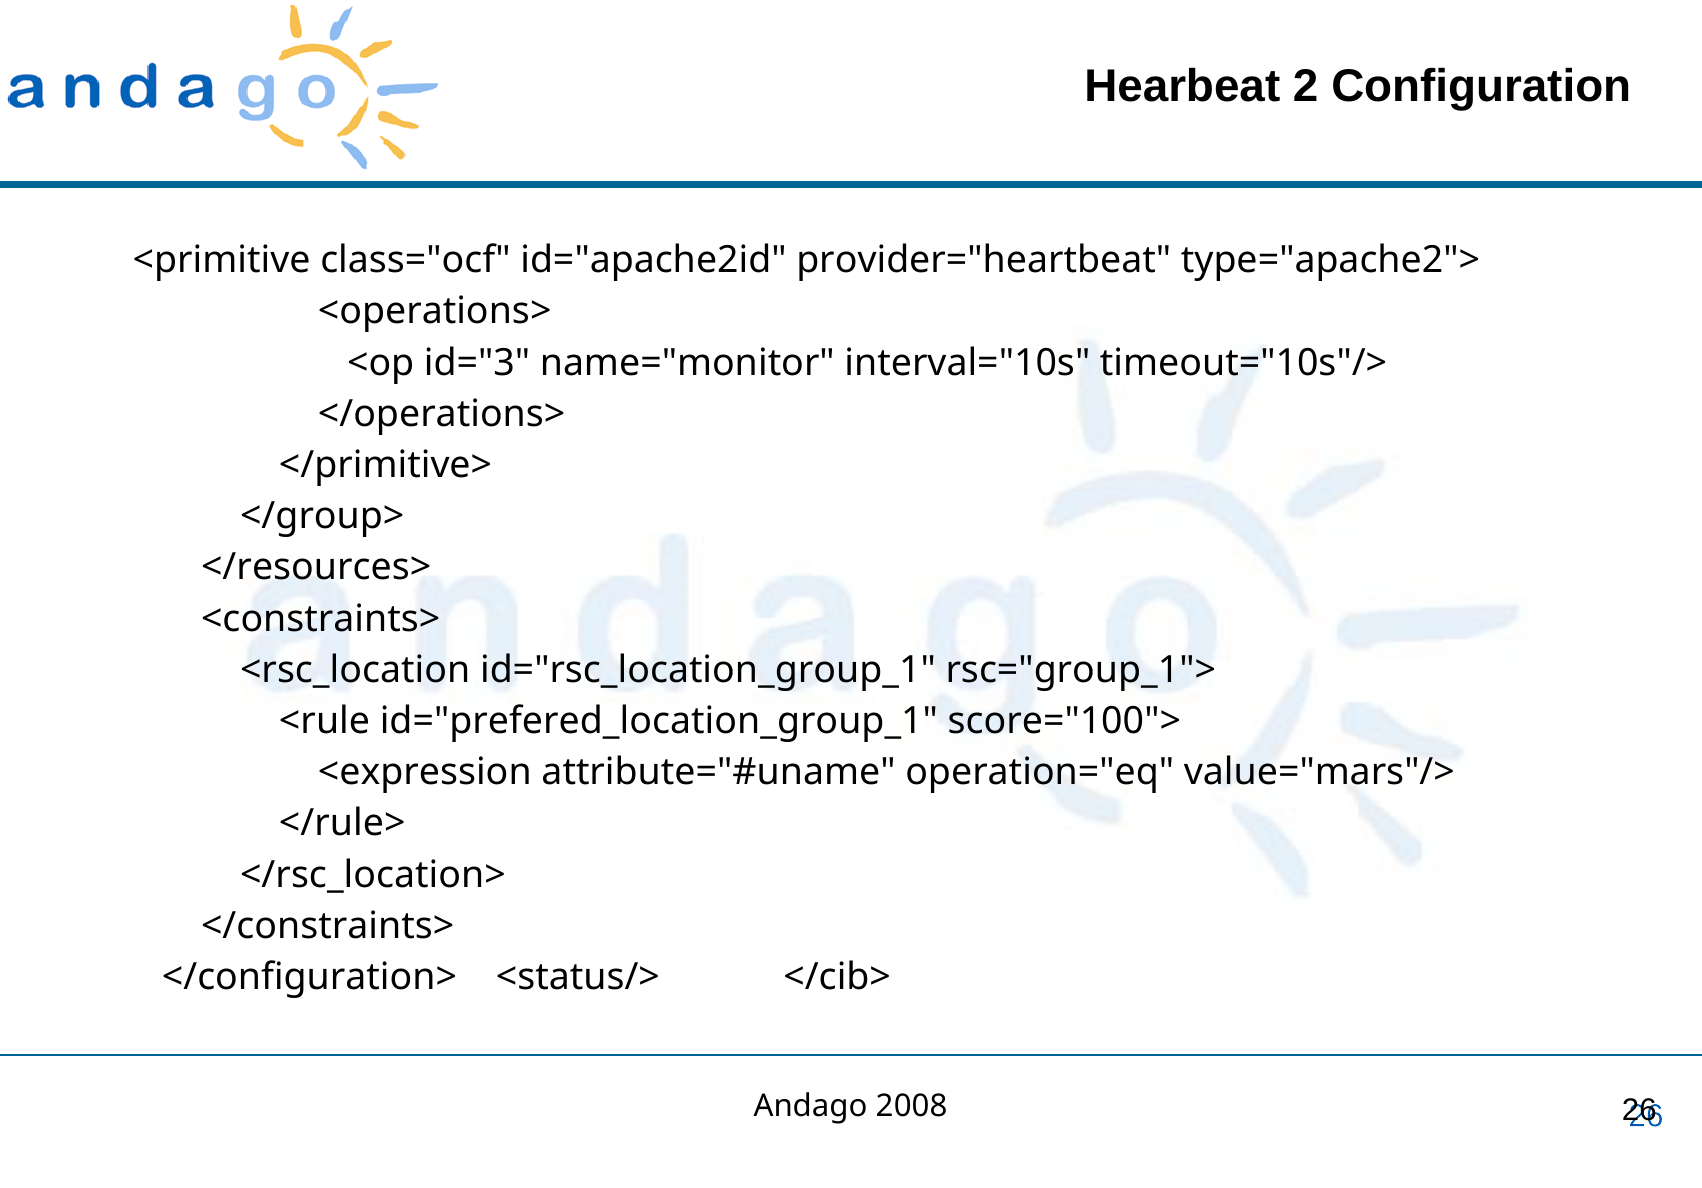

# Hearbeat 2 Configuration
 <primitive class="ocf" id="apache2id" provider="heartbeat" type="apache2">
 <operations>
 <op id="3" name="monitor" interval="10s" timeout="10s"/>
 </operations>
 </primitive>
 </group>
 </resources>
 <constraints>
 <rsc_location id="rsc_location_group_1" rsc="group_1">
 <rule id="prefered_location_group_1" score="100">
 <expression attribute="#uname" operation="eq" value="mars"/>
 </rule>
 </rsc_location>
 </constraints>
 </configuration> <status/>	</cib>